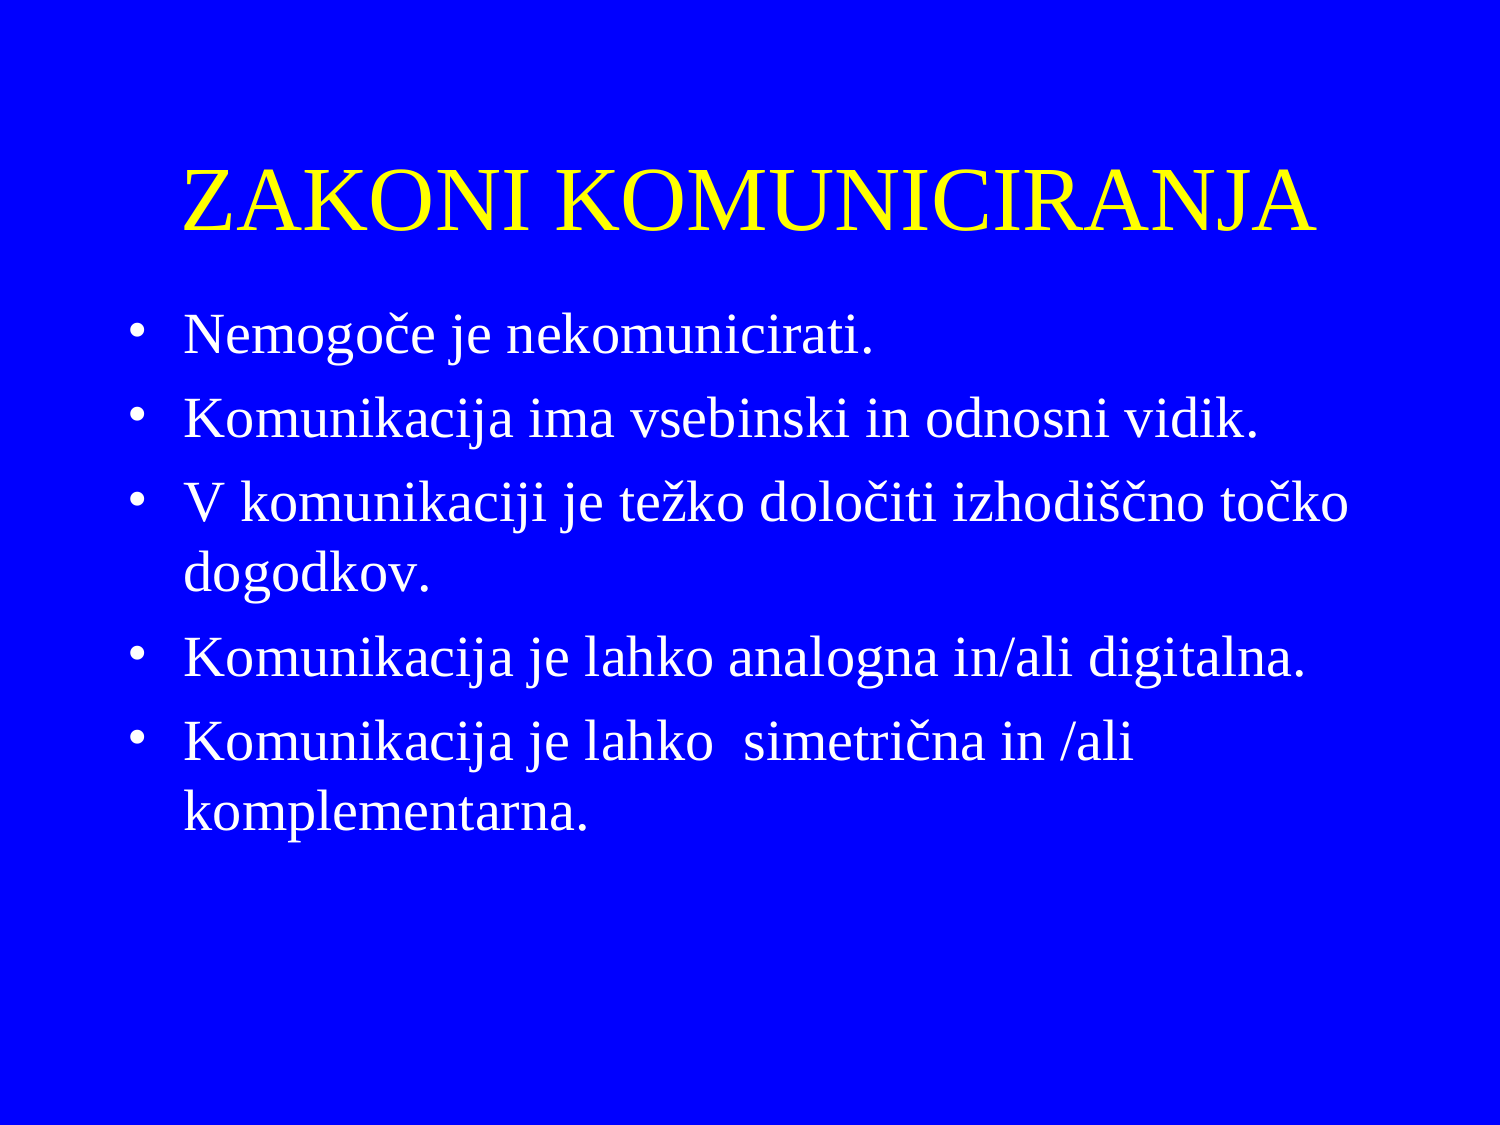

# ZAKONI KOMUNICIRANJA
Nemogoče je nekomunicirati.
Komunikacija ima vsebinski in odnosni vidik.
V komunikaciji je težko določiti izhodiščno točko dogodkov.
Komunikacija je lahko analogna in/ali digitalna.
Komunikacija je lahko simetrična in /ali komplementarna.